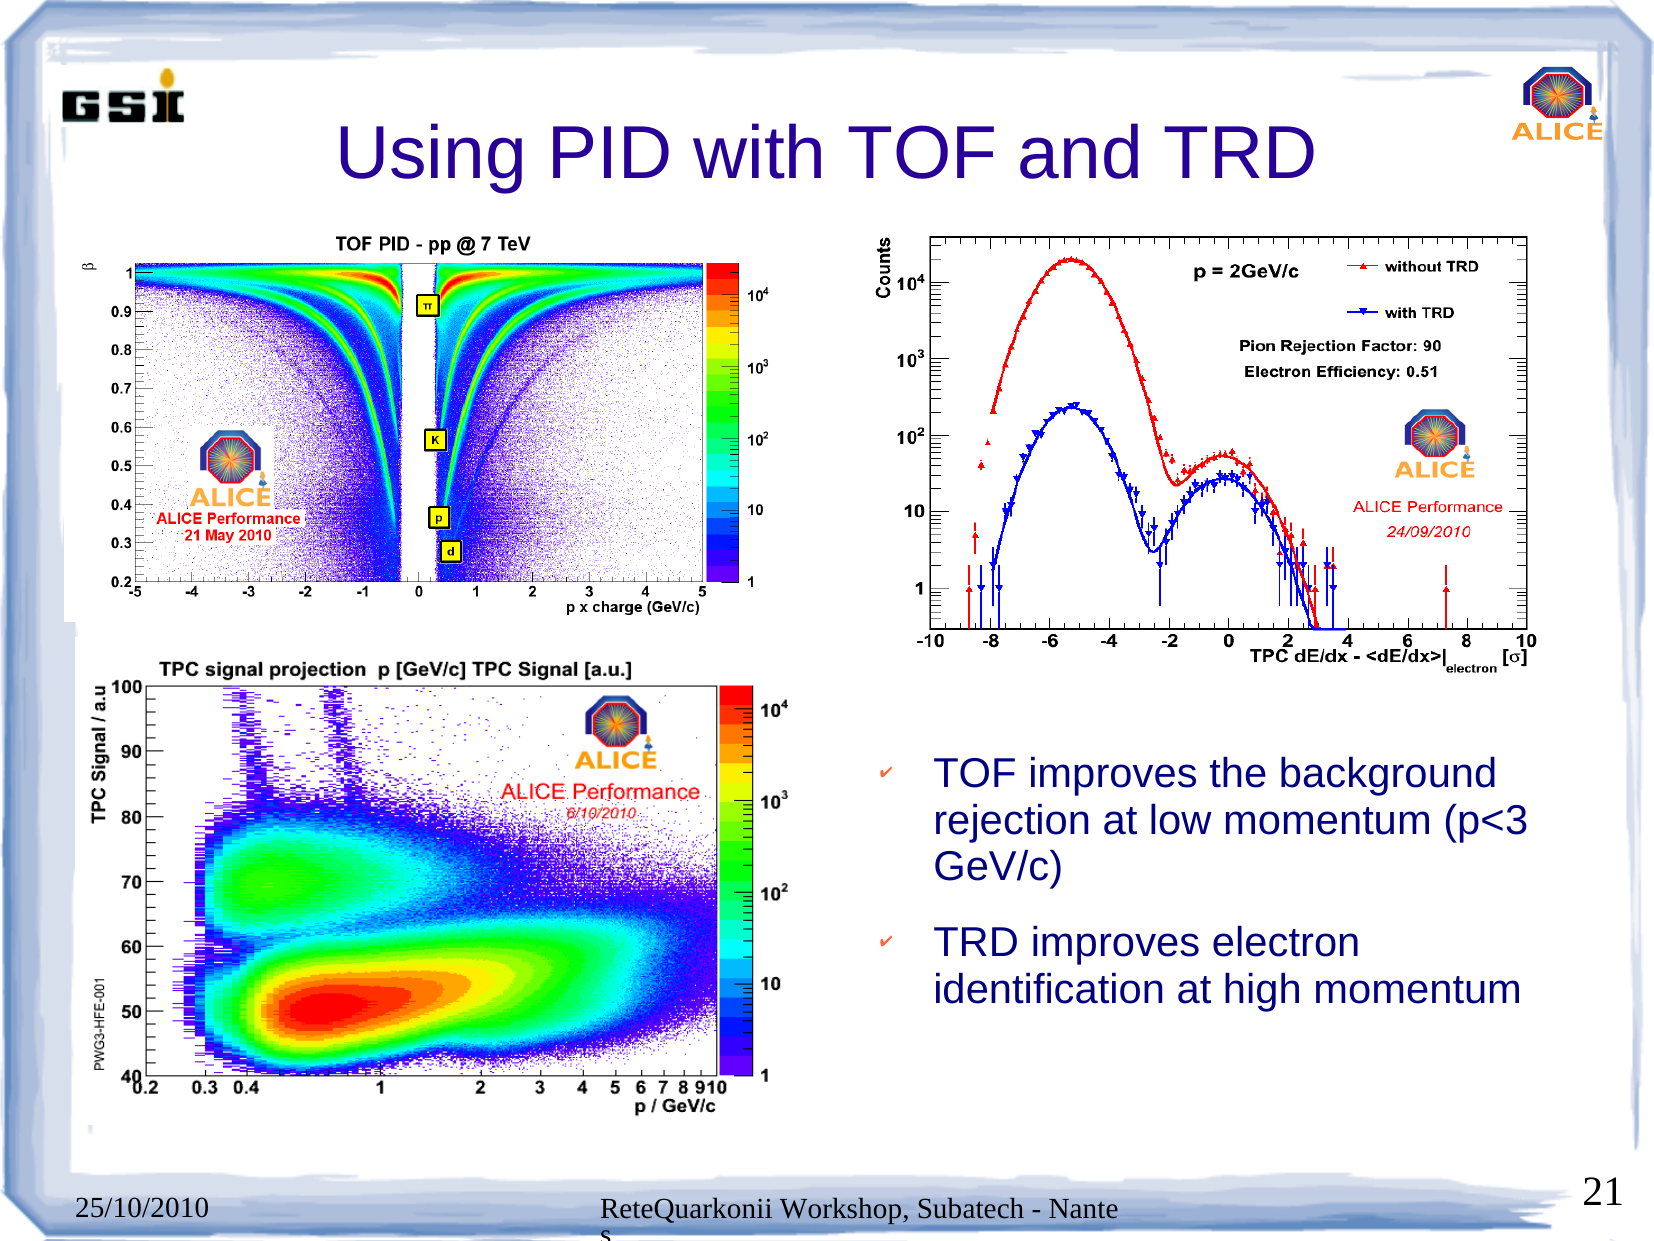

# Using PID with TOF and TRD
TOF improves the background rejection at low momentum (p<3 GeV/c)
TRD improves electron identification at high momentum
21
25/10/2010
ReteQuarkonii Workshop, Subatech - Nantes